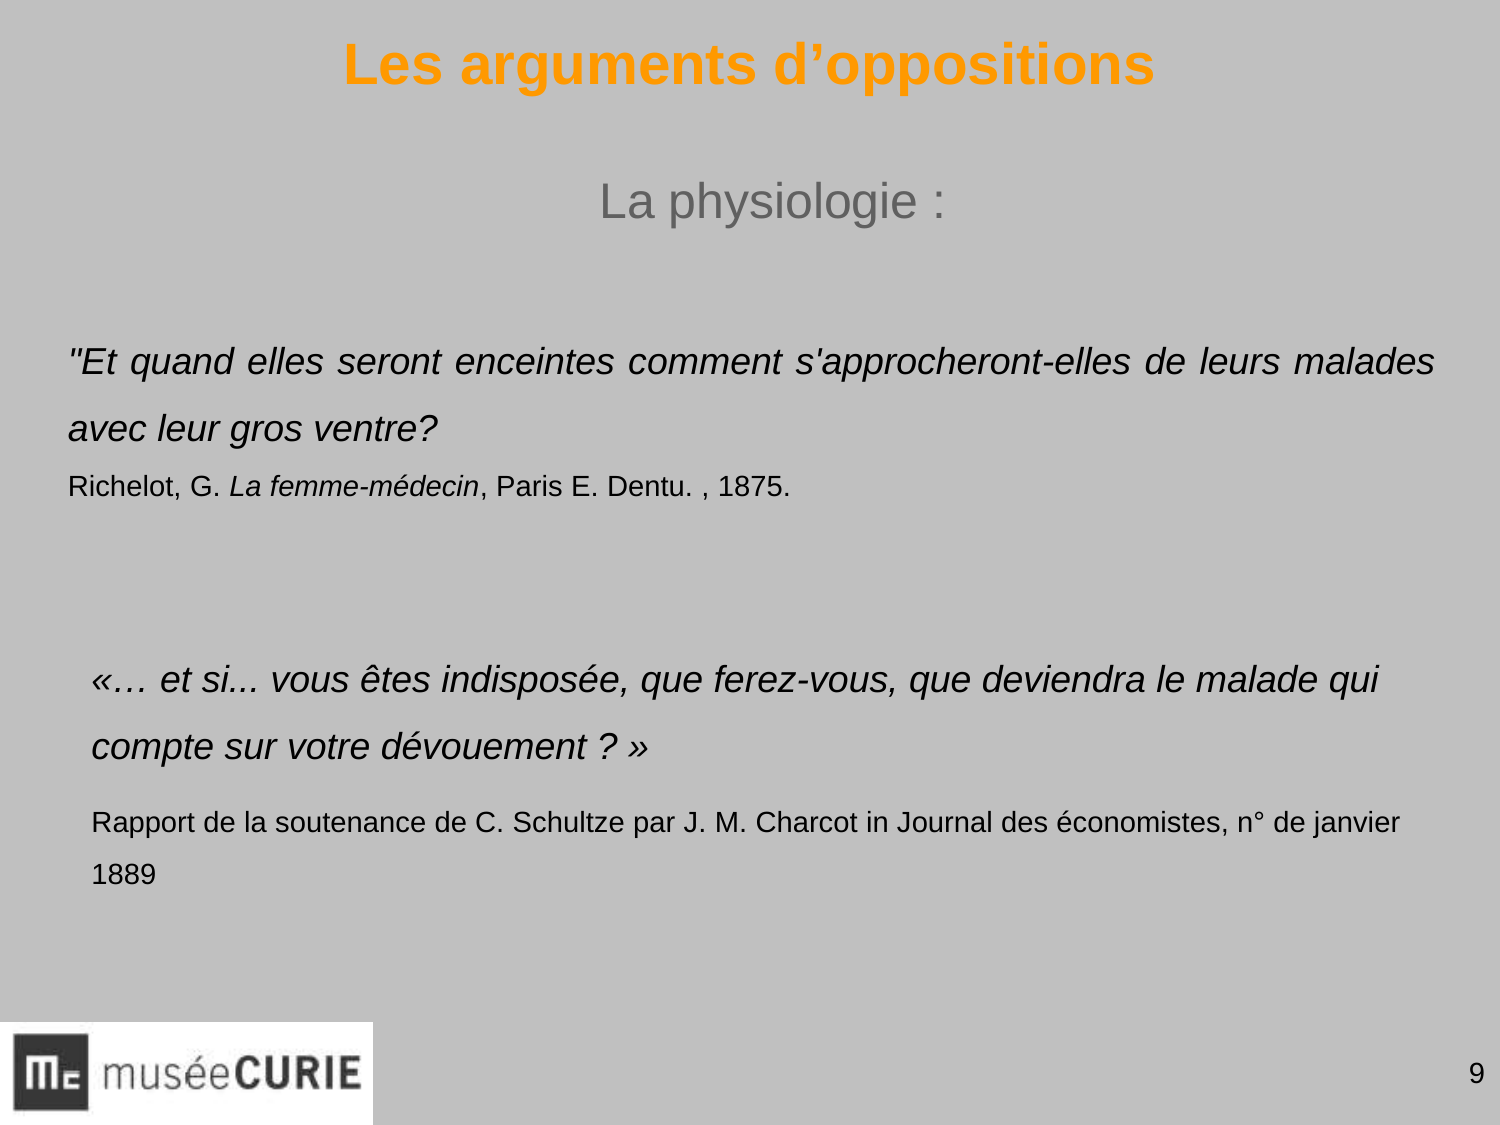

Les arguments d’oppositions
La physiologie :
"Et quand elles seront enceintes comment s'approcheront-elles de leurs malades avec leur gros ventre?
Richelot, G. La femme-médecin, Paris E. Dentu. , 1875.
«… et si... vous êtes indisposée, que ferez-vous, que deviendra le malade qui compte sur votre dévouement ? »
Rapport de la soutenance de C. Schultze par J. M. Charcot in Journal des économistes, n° de janvier 1889